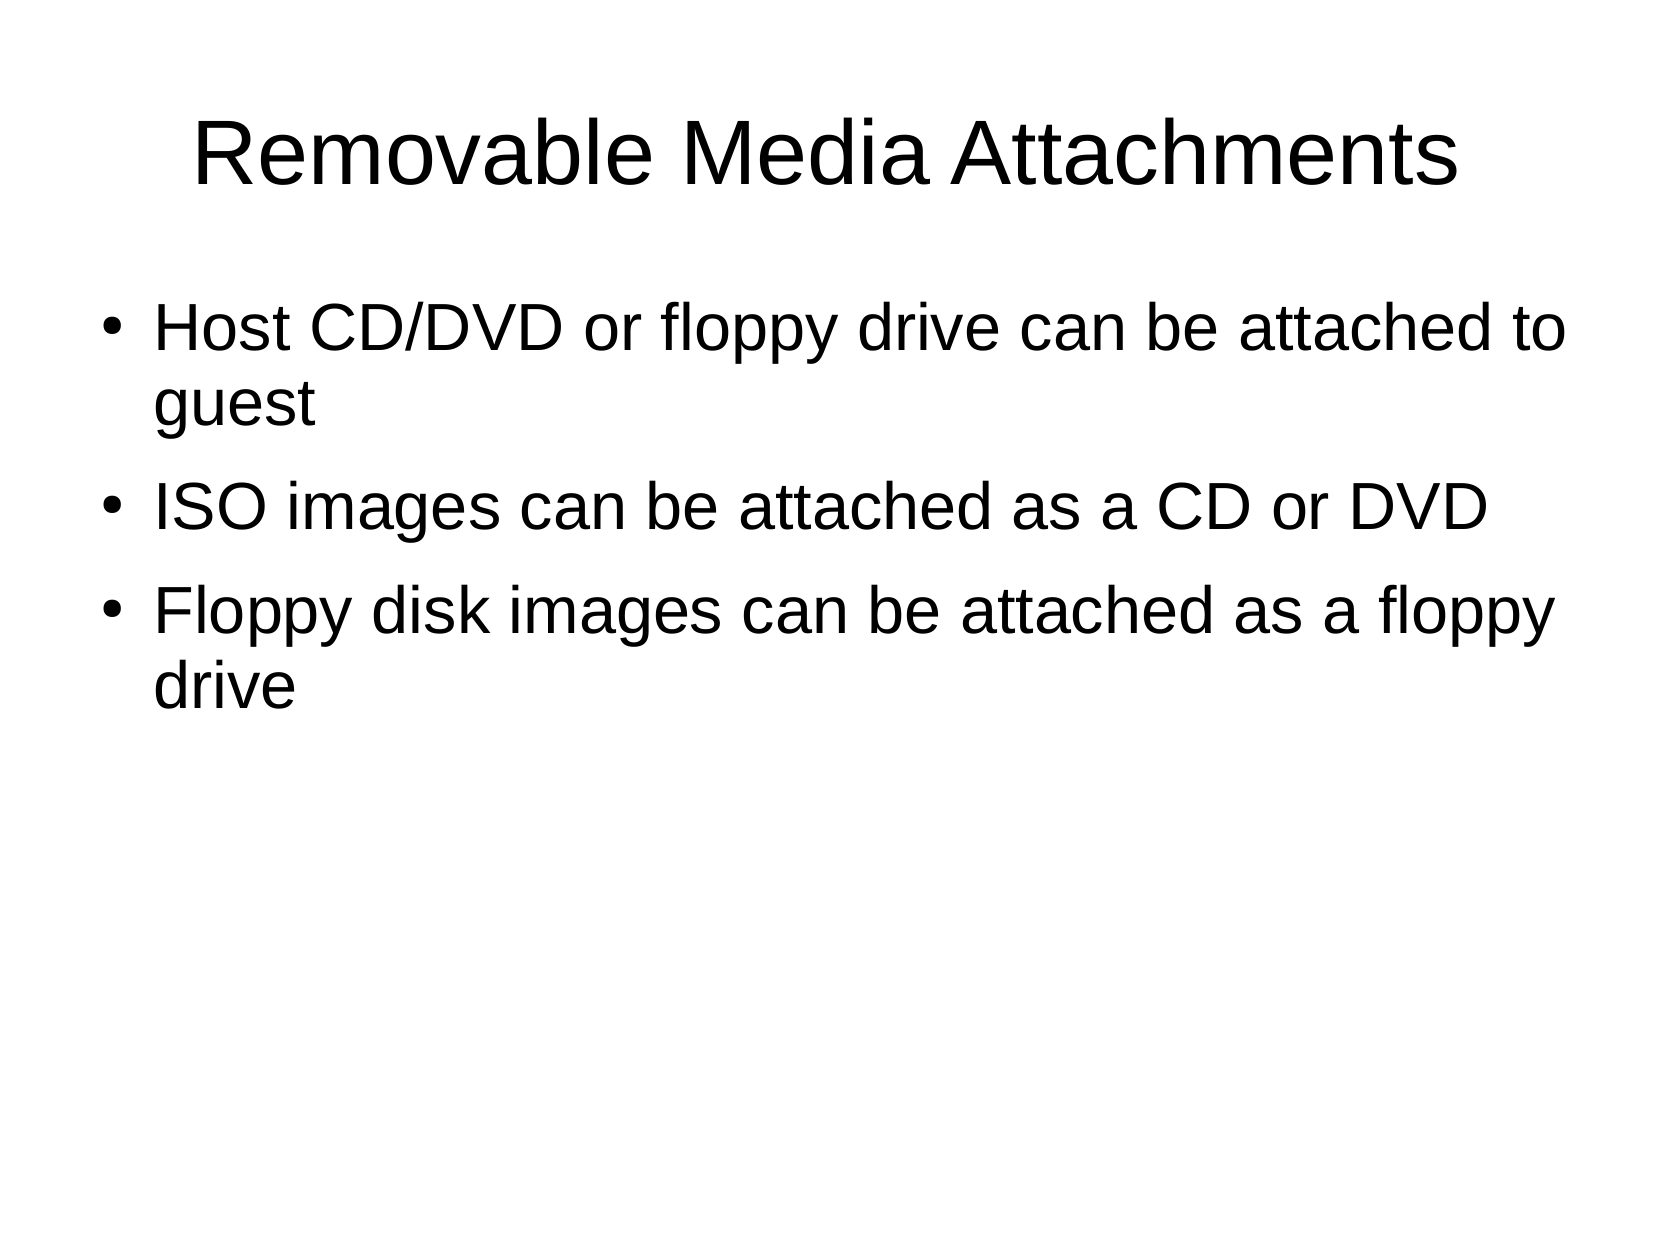

# Removable Media Attachments
Host CD/DVD or floppy drive can be attached to guest
ISO images can be attached as a CD or DVD
Floppy disk images can be attached as a floppy drive